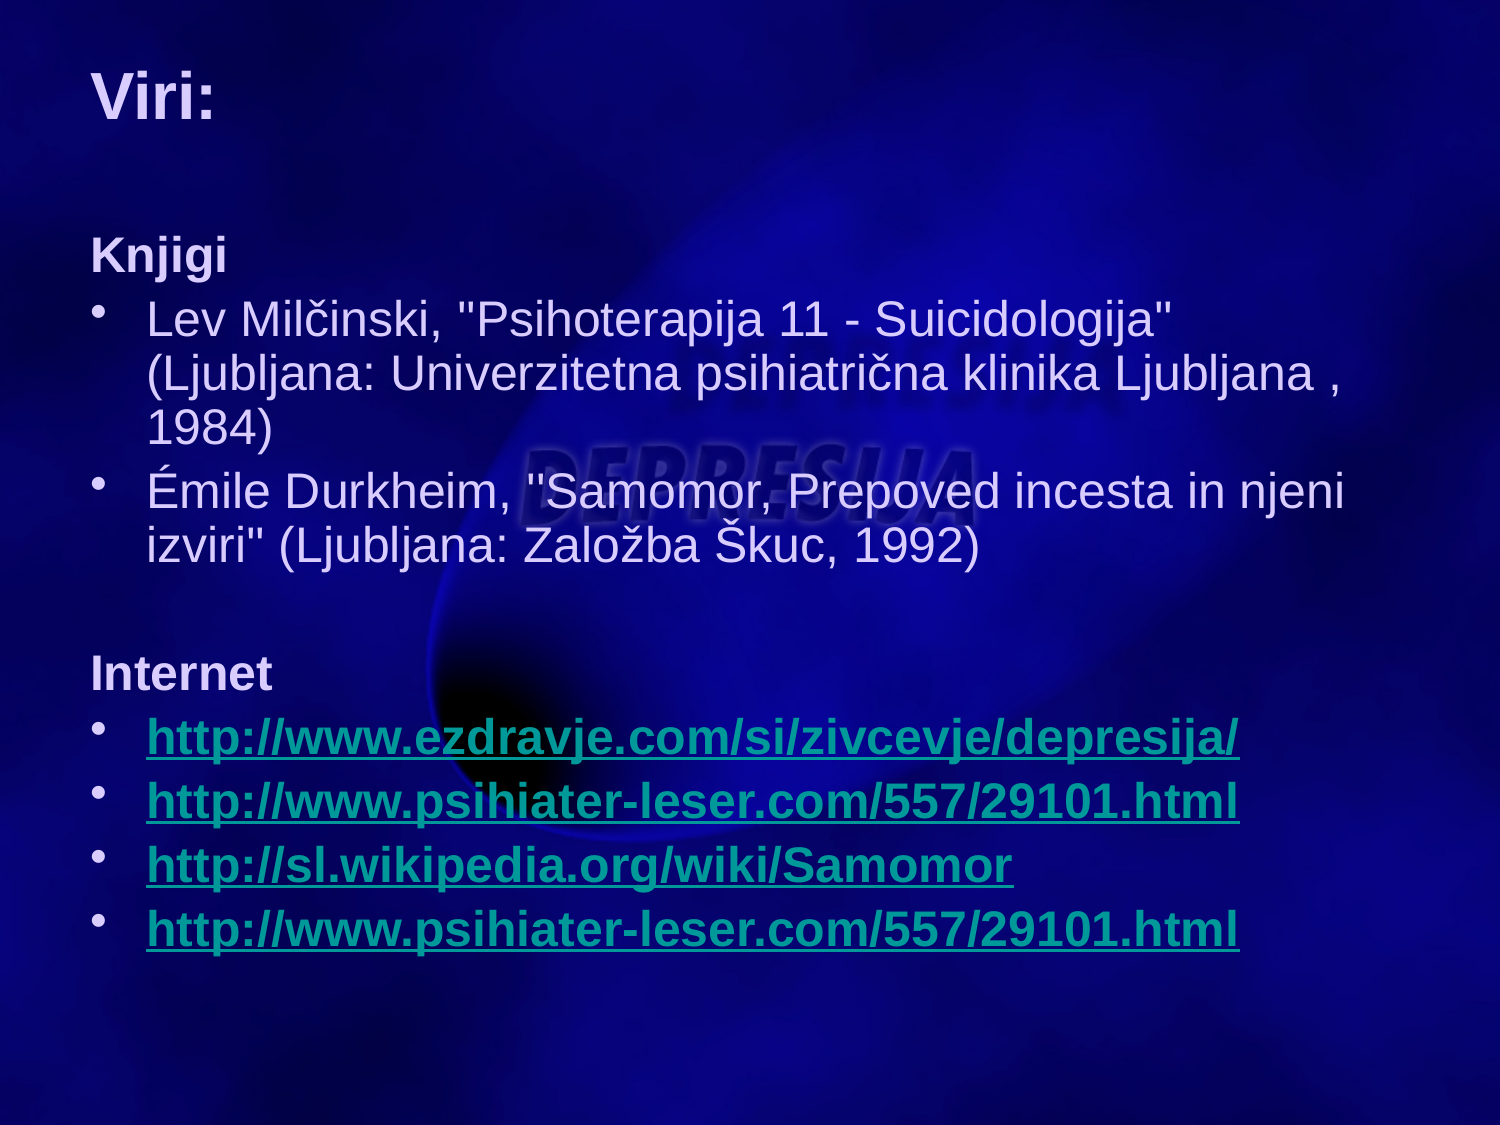

# Viri:
Knjigi
Lev Milčinski, ''Psihoterapija 11 - Suicidologija'' (Ljubljana: Univerzitetna psihiatrična klinika Ljubljana , 1984)
Émile Durkheim, ''Samomor, Prepoved incesta in njeni izviri'' (Ljubljana: Založba Škuc, 1992)
Internet
http://www.ezdravje.com/si/zivcevje/depresija/
http://www.psihiater-leser.com/557/29101.html
http://sl.wikipedia.org/wiki/Samomor
http://www.psihiater-leser.com/557/29101.html